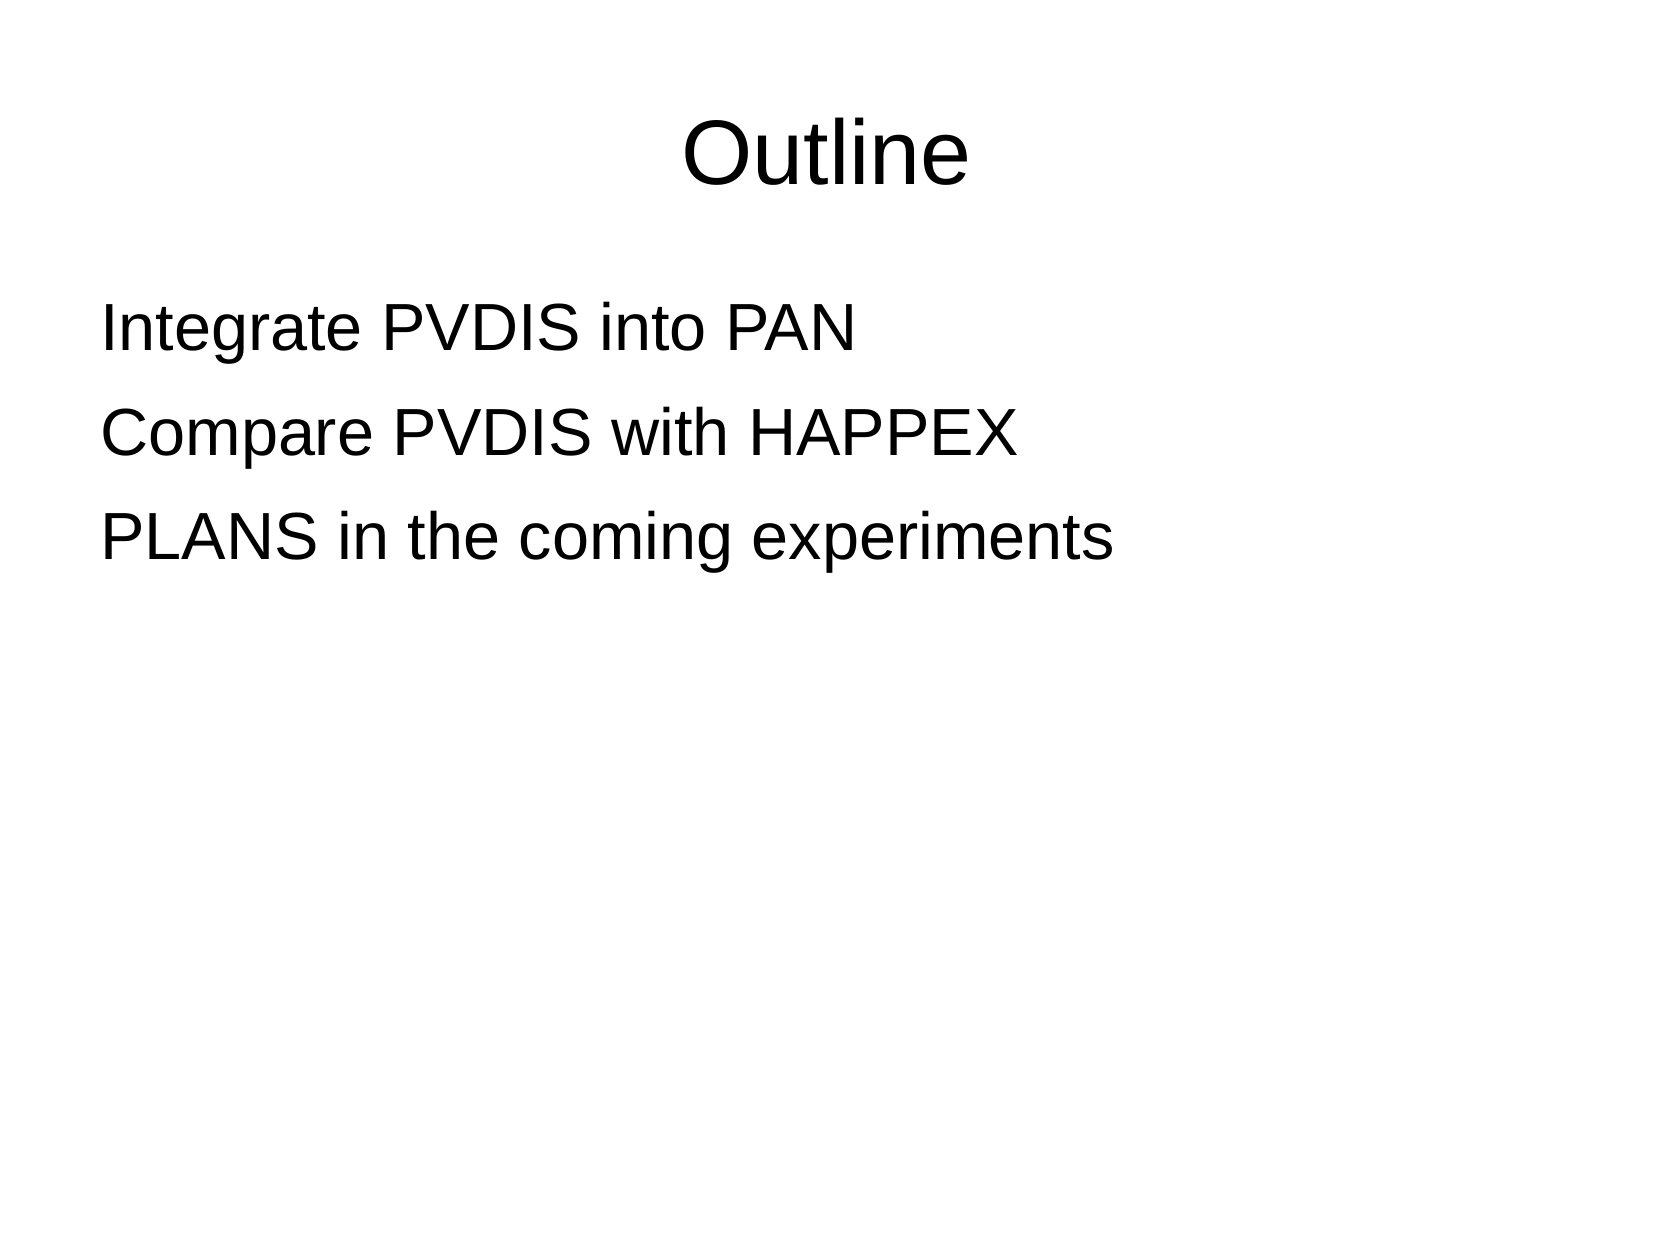

# Outline
Integrate PVDIS into PAN
Compare PVDIS with HAPPEX
PLANS in the coming experiments